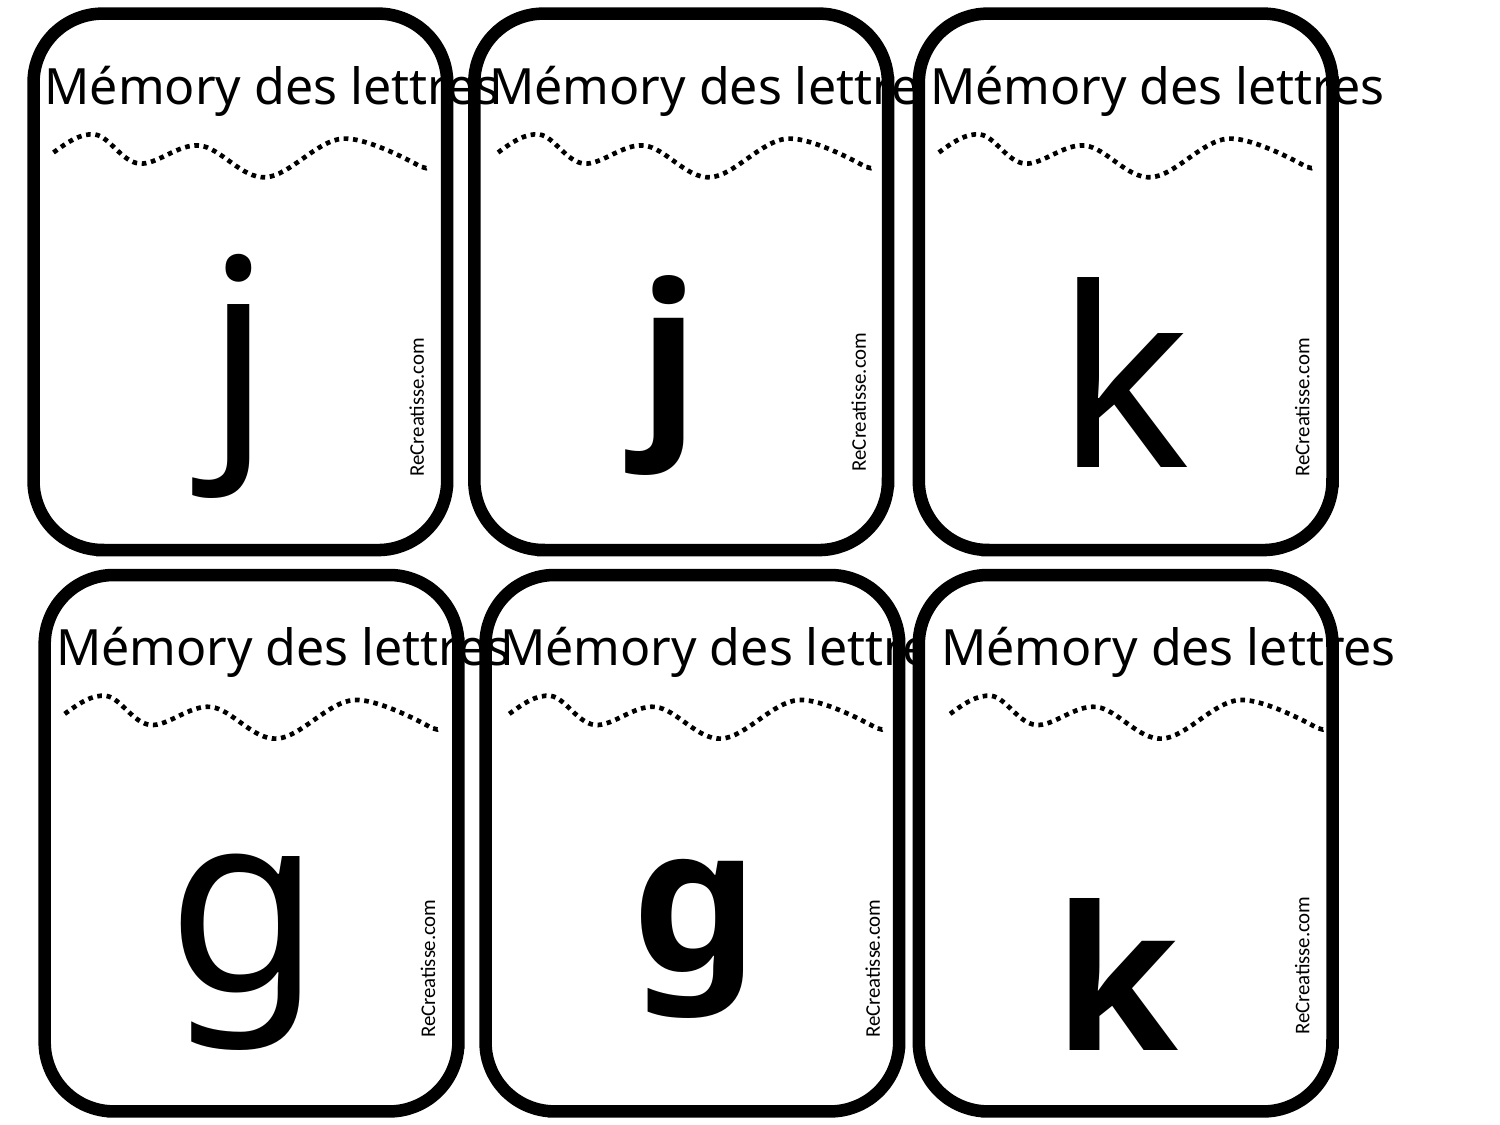

Mémory des lettres
Mémory des lettres
Mémory des lettres
j
k
j
ReCreatisse.com
ReCreatisse.com
ReCreatisse.com
Mémory des lettres
Mémory des lettres
Mémory des lettres
g
g
k
ReCreatisse.com
ReCreatisse.com
ReCreatisse.com